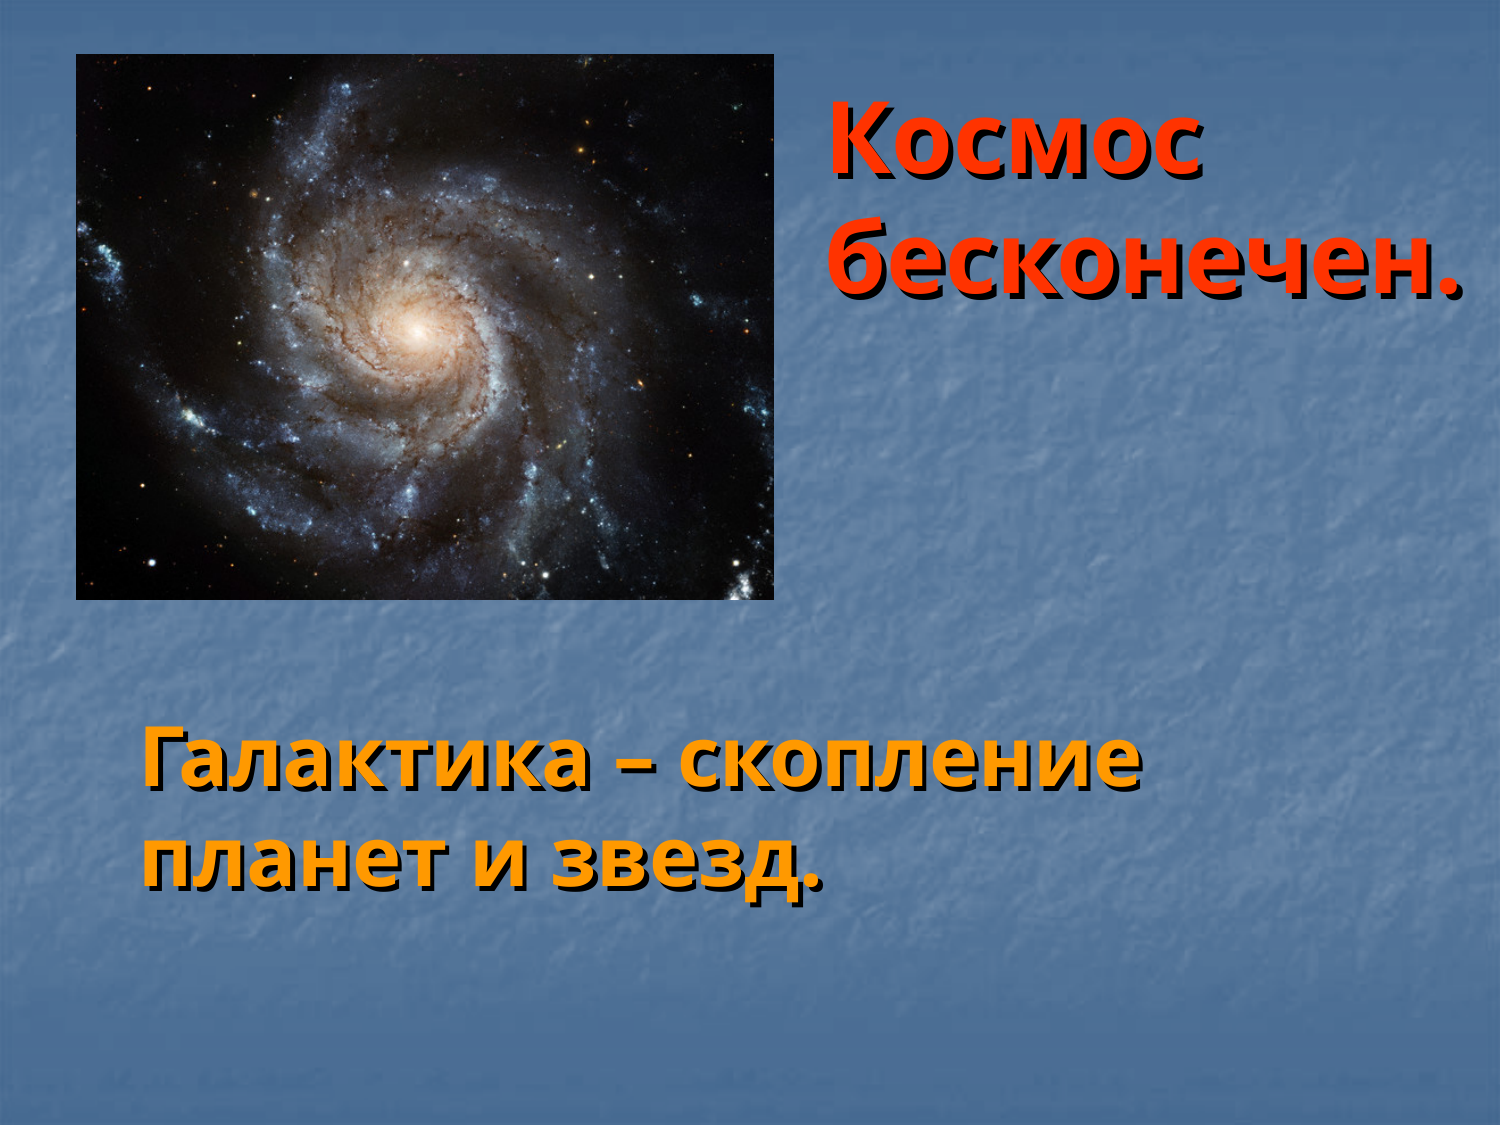

Космос бесконечен.
Галактика – скопление
планет и звезд.